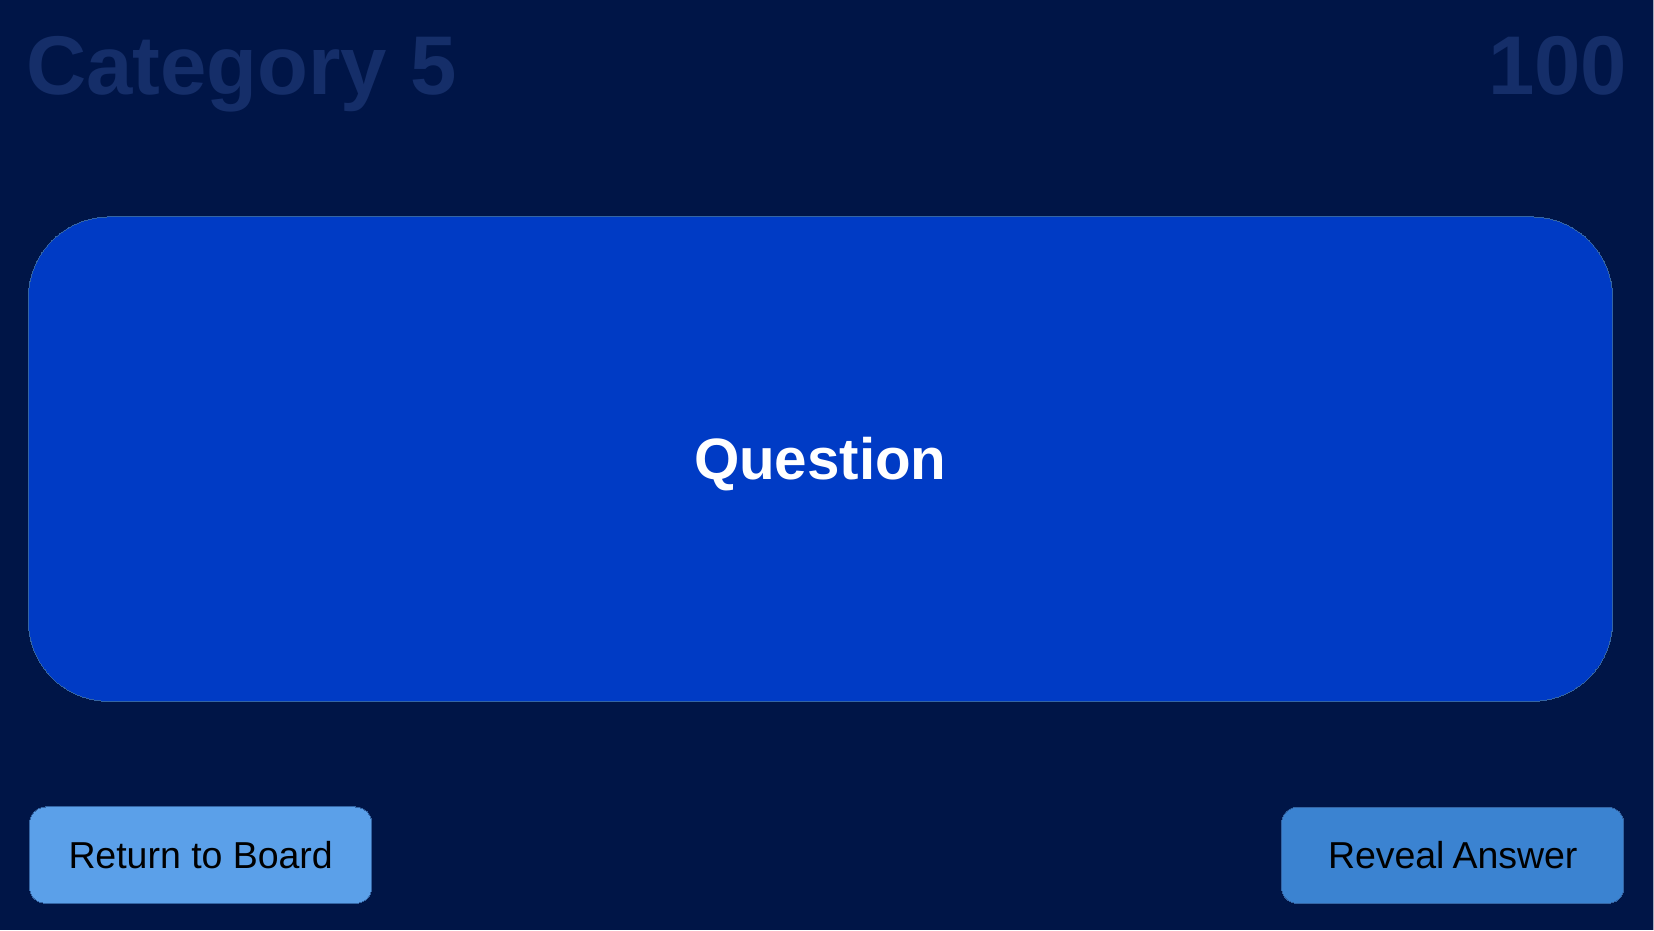

Category 5
100
Question
Return to Board
Reveal Answer